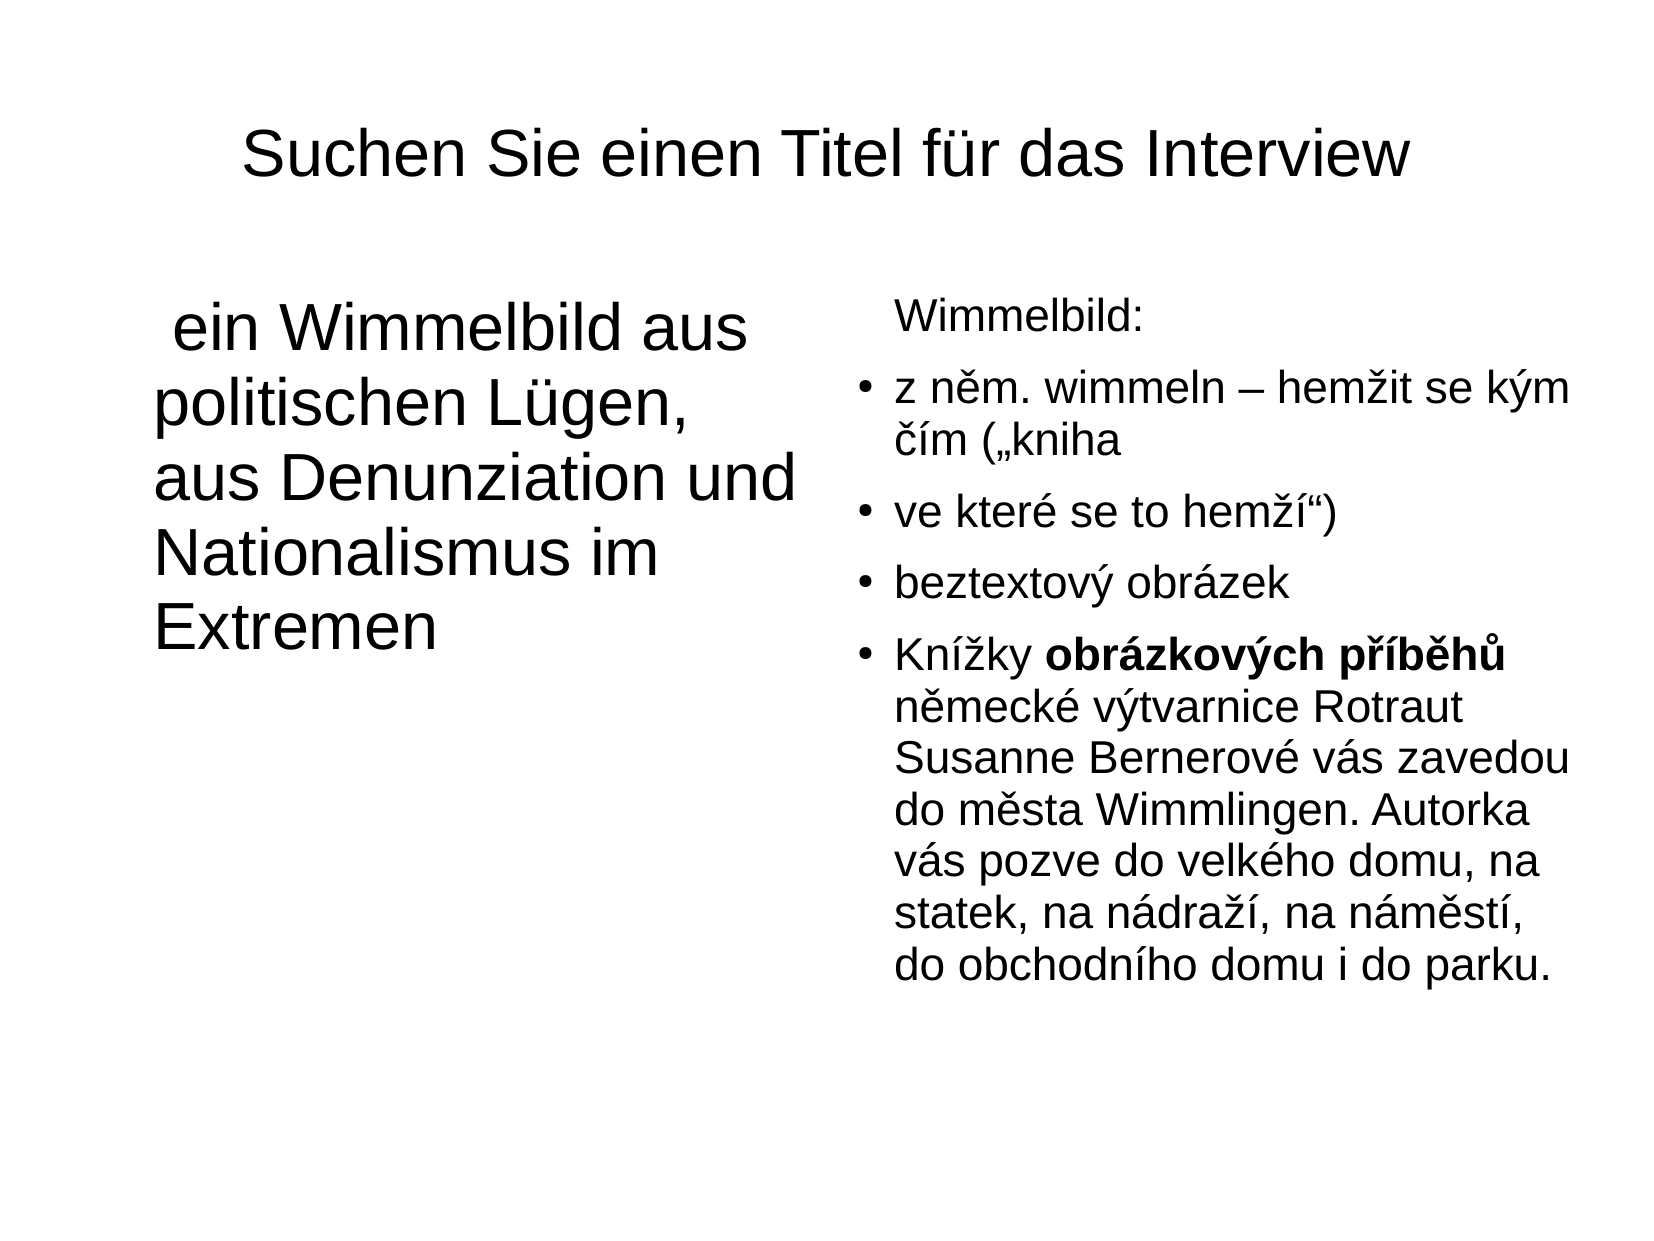

# Suchen Sie einen Titel für das Interview
 ein Wimmelbild aus politischen Lügen, aus Denunziation und Nationalismus im Extremen
Wimmelbild:
z něm. wimmeln – hemžit se kým čím („kniha
ve které se to hemží“)
beztextový obrázek
Knížky obrázkových příběhů německé výtvarnice Rotraut Susanne Bernerové vás zavedou do města Wimmlingen. Autorka vás pozve do velkého domu, na statek, na nádraží, na náměstí, do obchodního domu i do parku.